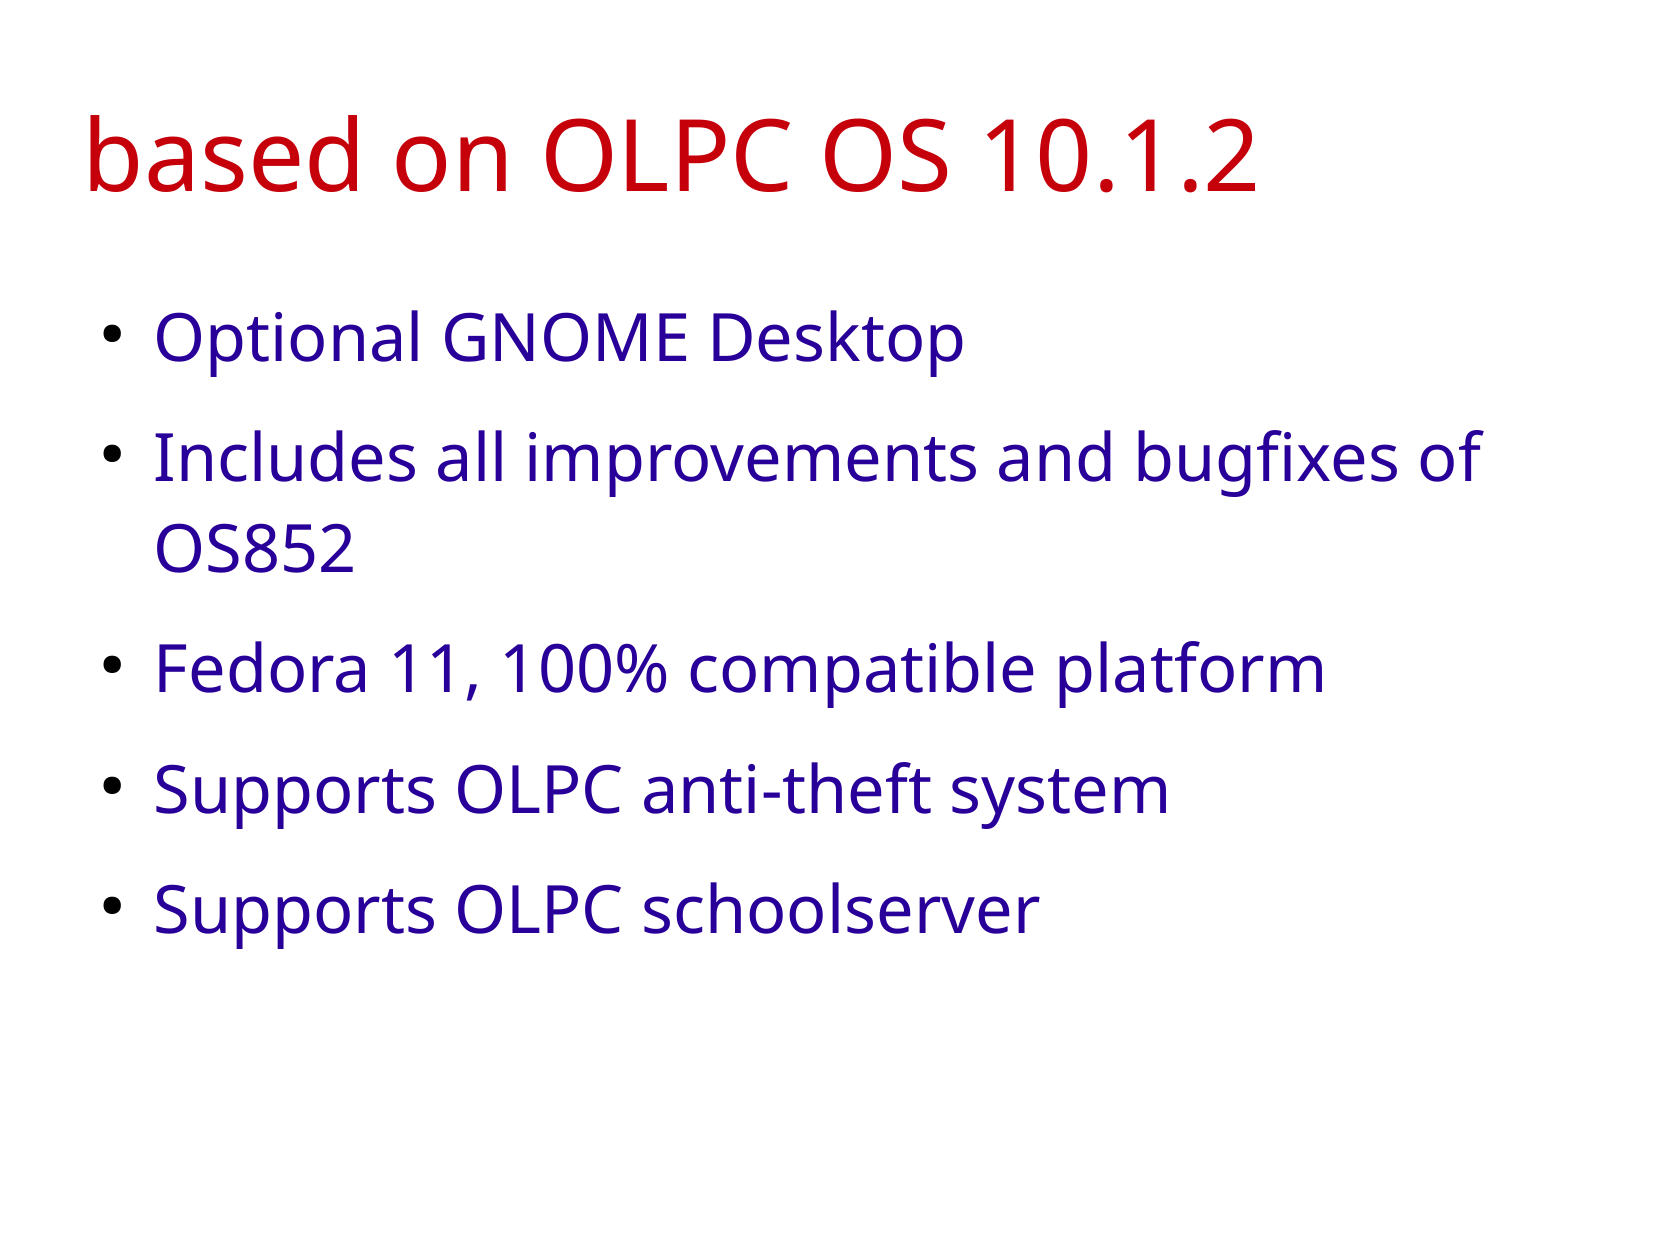

# based on OLPC OS 10.1.2
Optional GNOME Desktop
Includes all improvements and bugfixes of OS852
Fedora 11, 100% compatible platform
Supports OLPC anti-theft system
Supports OLPC schoolserver